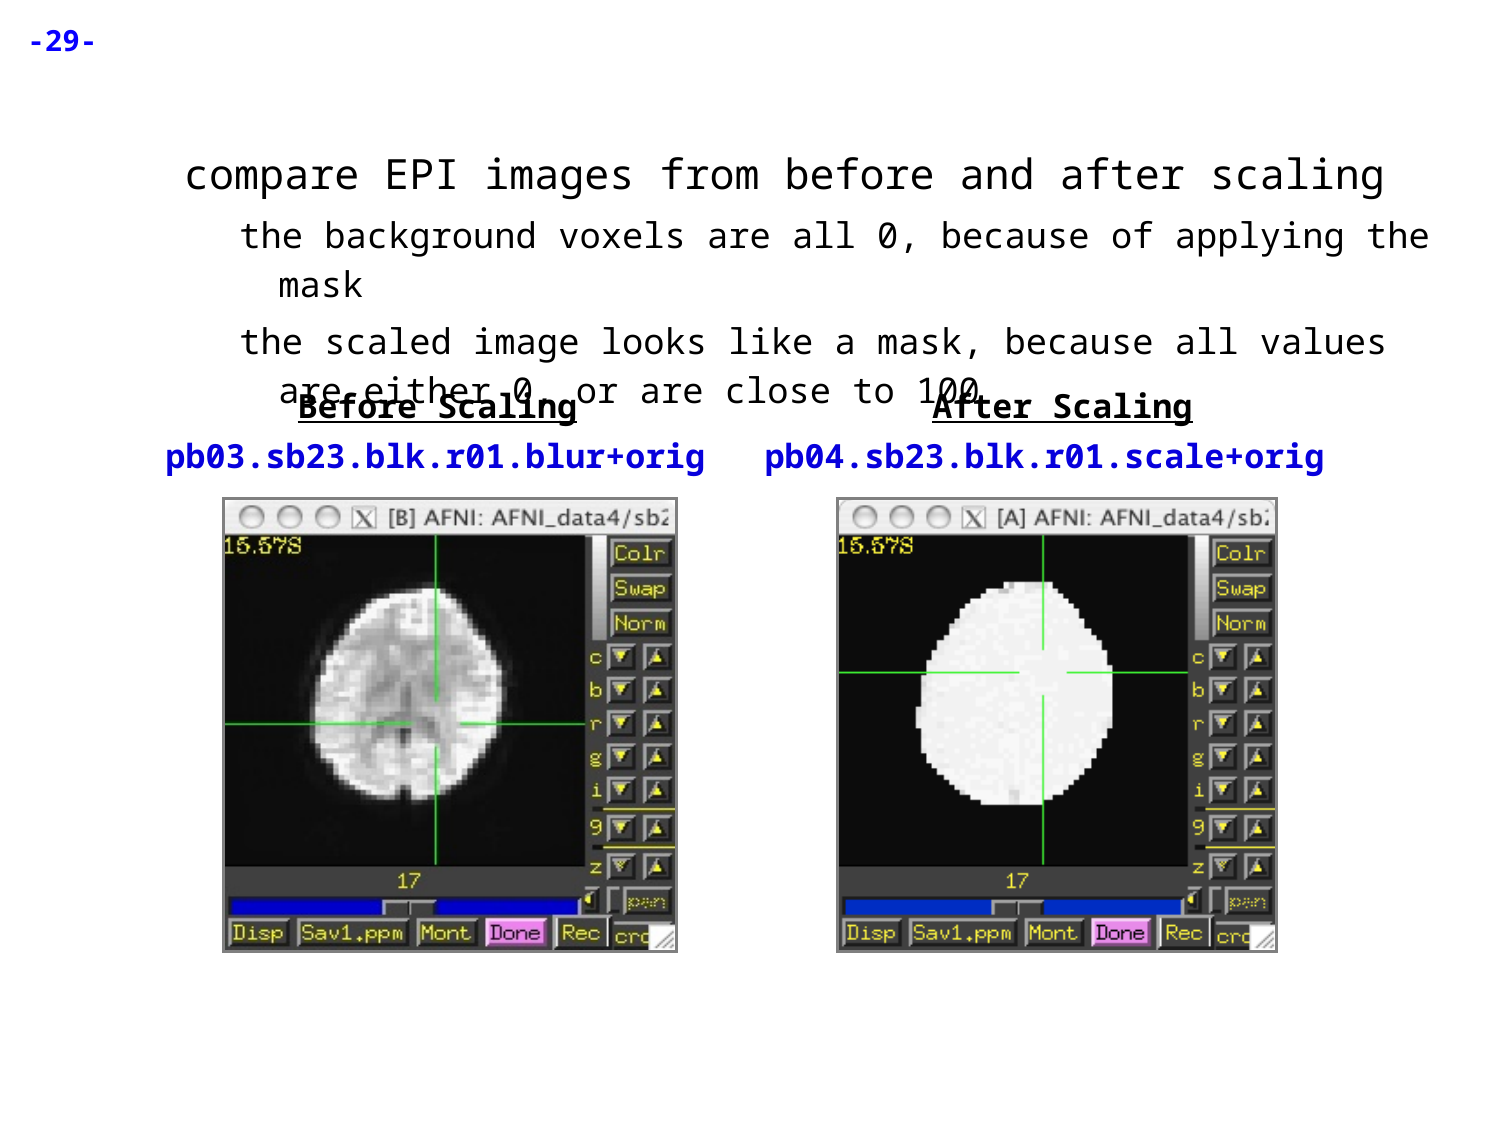

# compare EPI images from before and after scaling
the background voxels are all 0, because of applying the mask
the scaled image looks like a mask, because all values are either 0, or are close to 100
Before Scaling
After Scaling
pb03.sb23.blk.r01.blur+orig
pb04.sb23.blk.r01.scale+orig